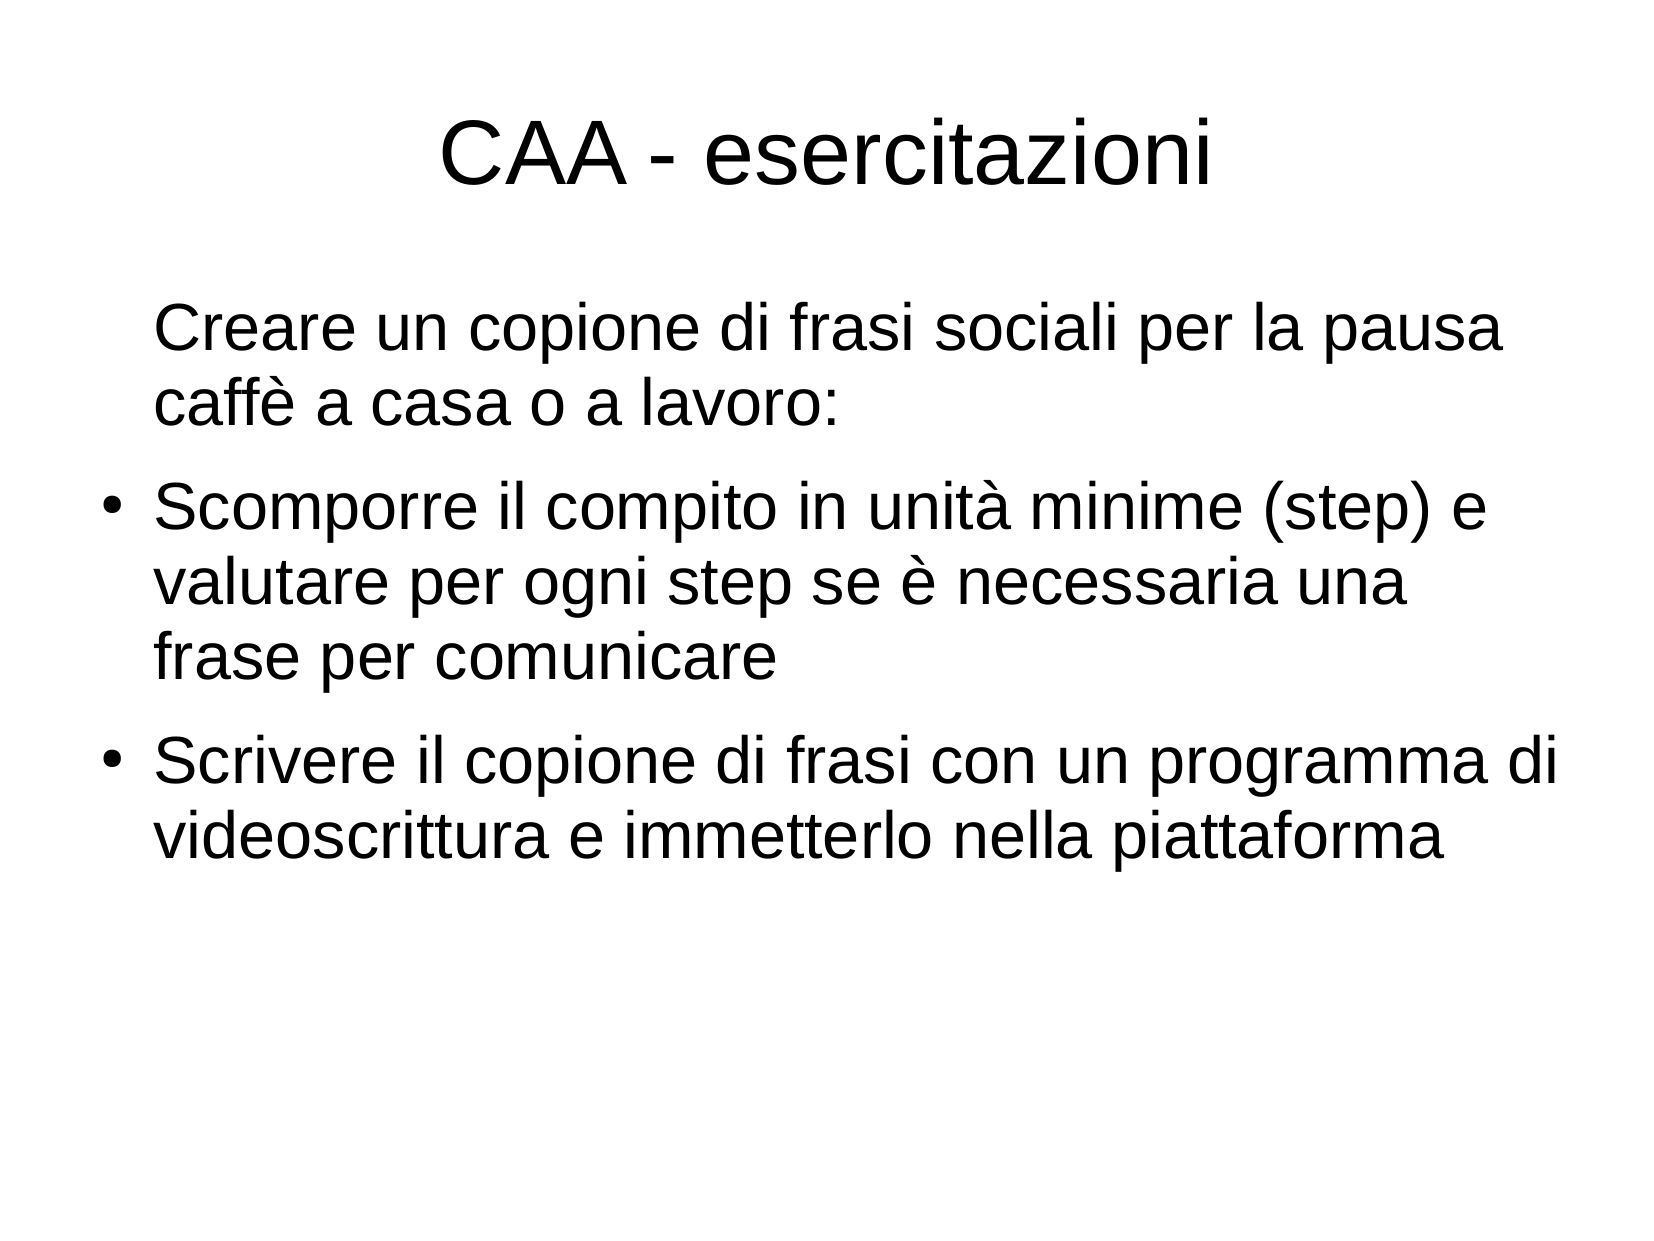

# CAA - esercitazioni
Creare un copione di frasi sociali per la pausa caffè a casa o a lavoro:
Scomporre il compito in unità minime (step) e valutare per ogni step se è necessaria una frase per comunicare
Scrivere il copione di frasi con un programma di videoscrittura e immetterlo nella piattaforma